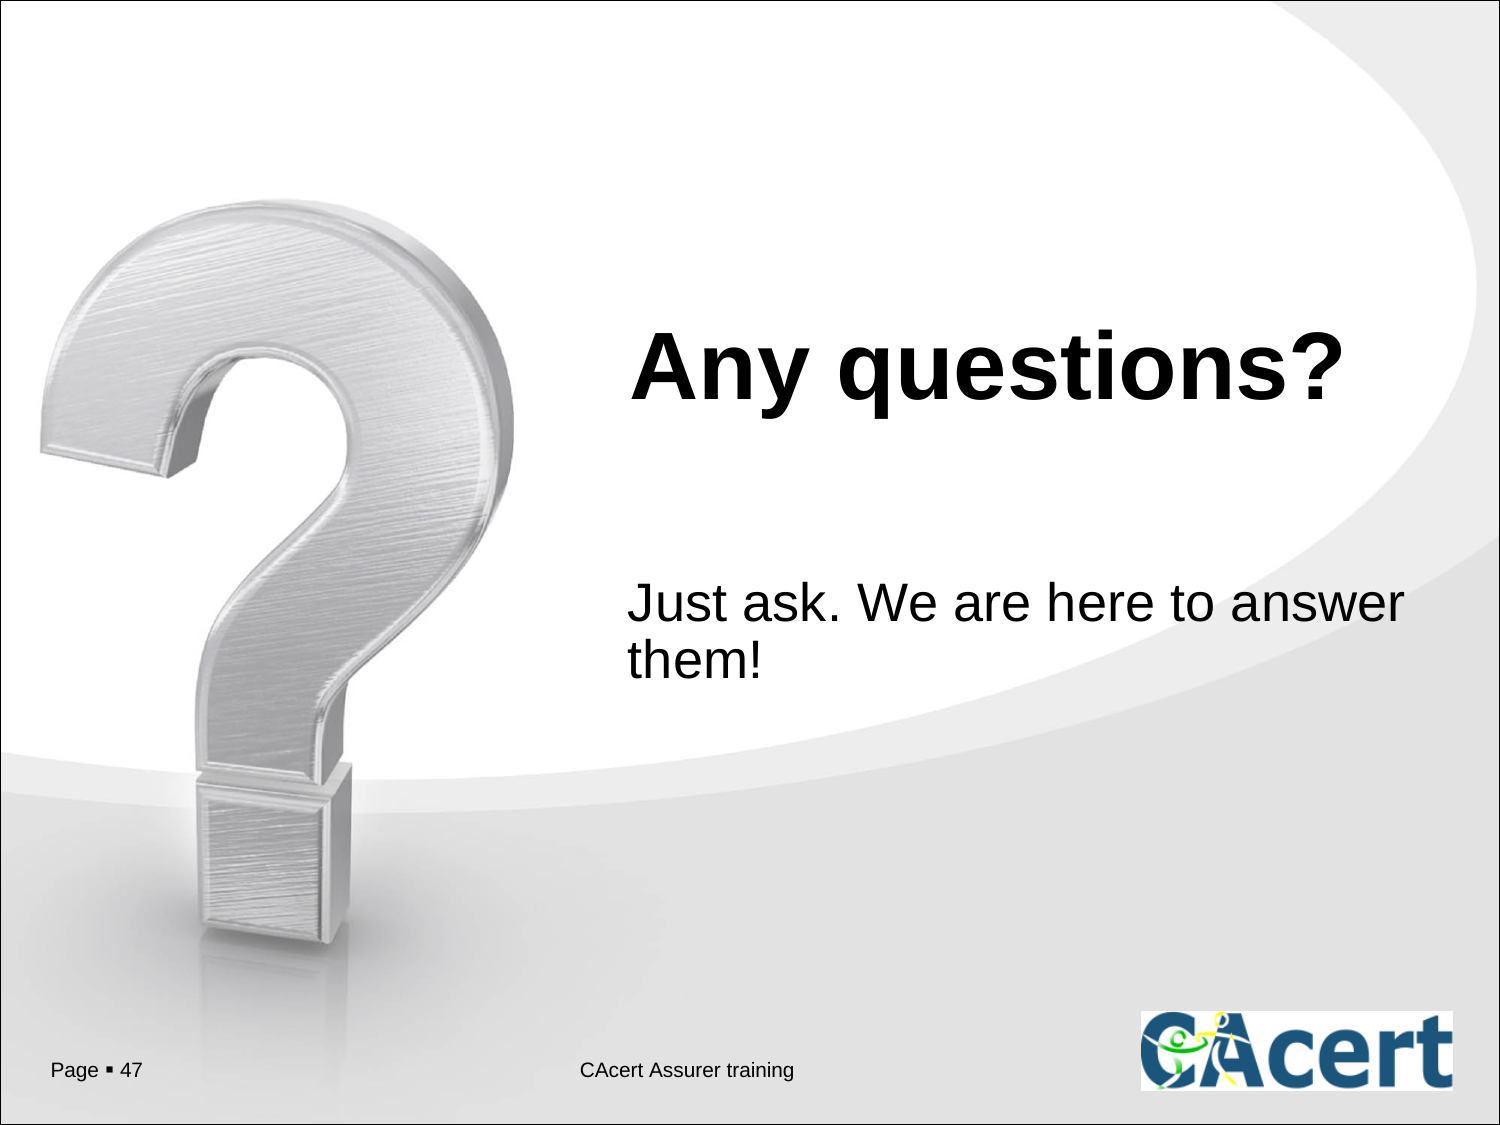

Any questions?
Just ask. We are here to answer them!
CAcert Assurer training